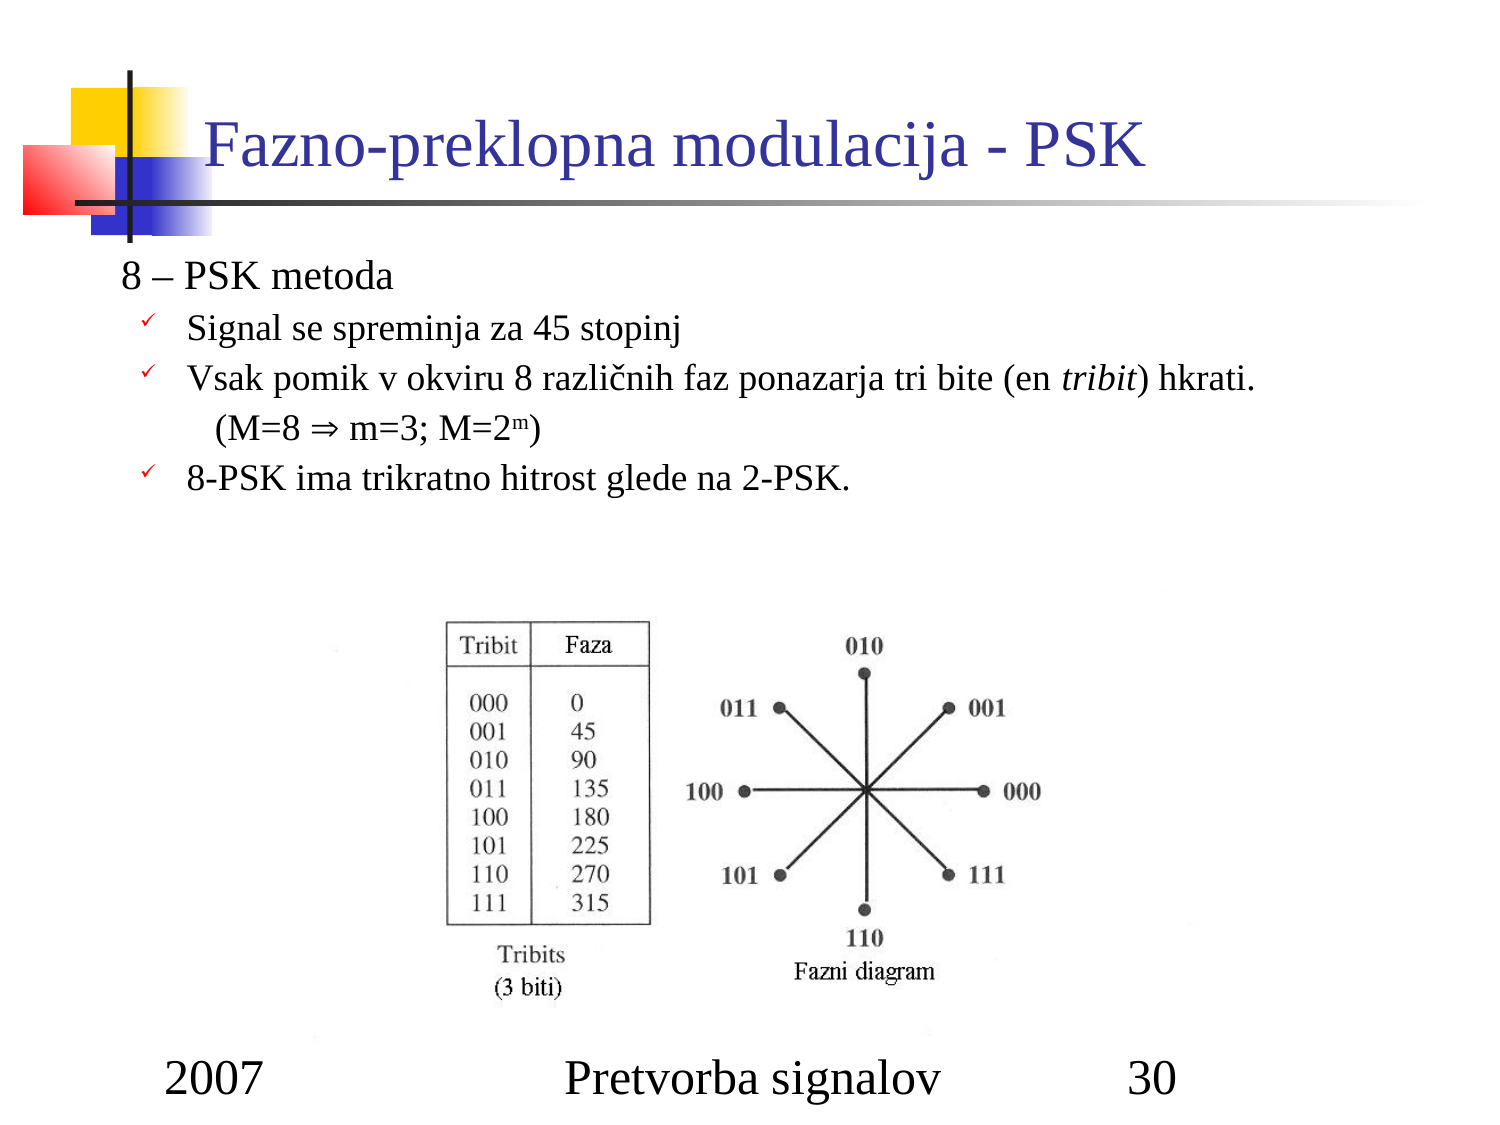

# Fazno-preklopna modulacija - PSK
	8 – PSK metoda
Signal se spreminja za 45 stopinj
Vsak pomik v okviru 8 različnih faz ponazarja tri bite (en tribit) hkrati.
		(M=8  m=3; M=2m)
8-PSK ima trikratno hitrost glede na 2-PSK.
2007
Pretvorba signalov
30